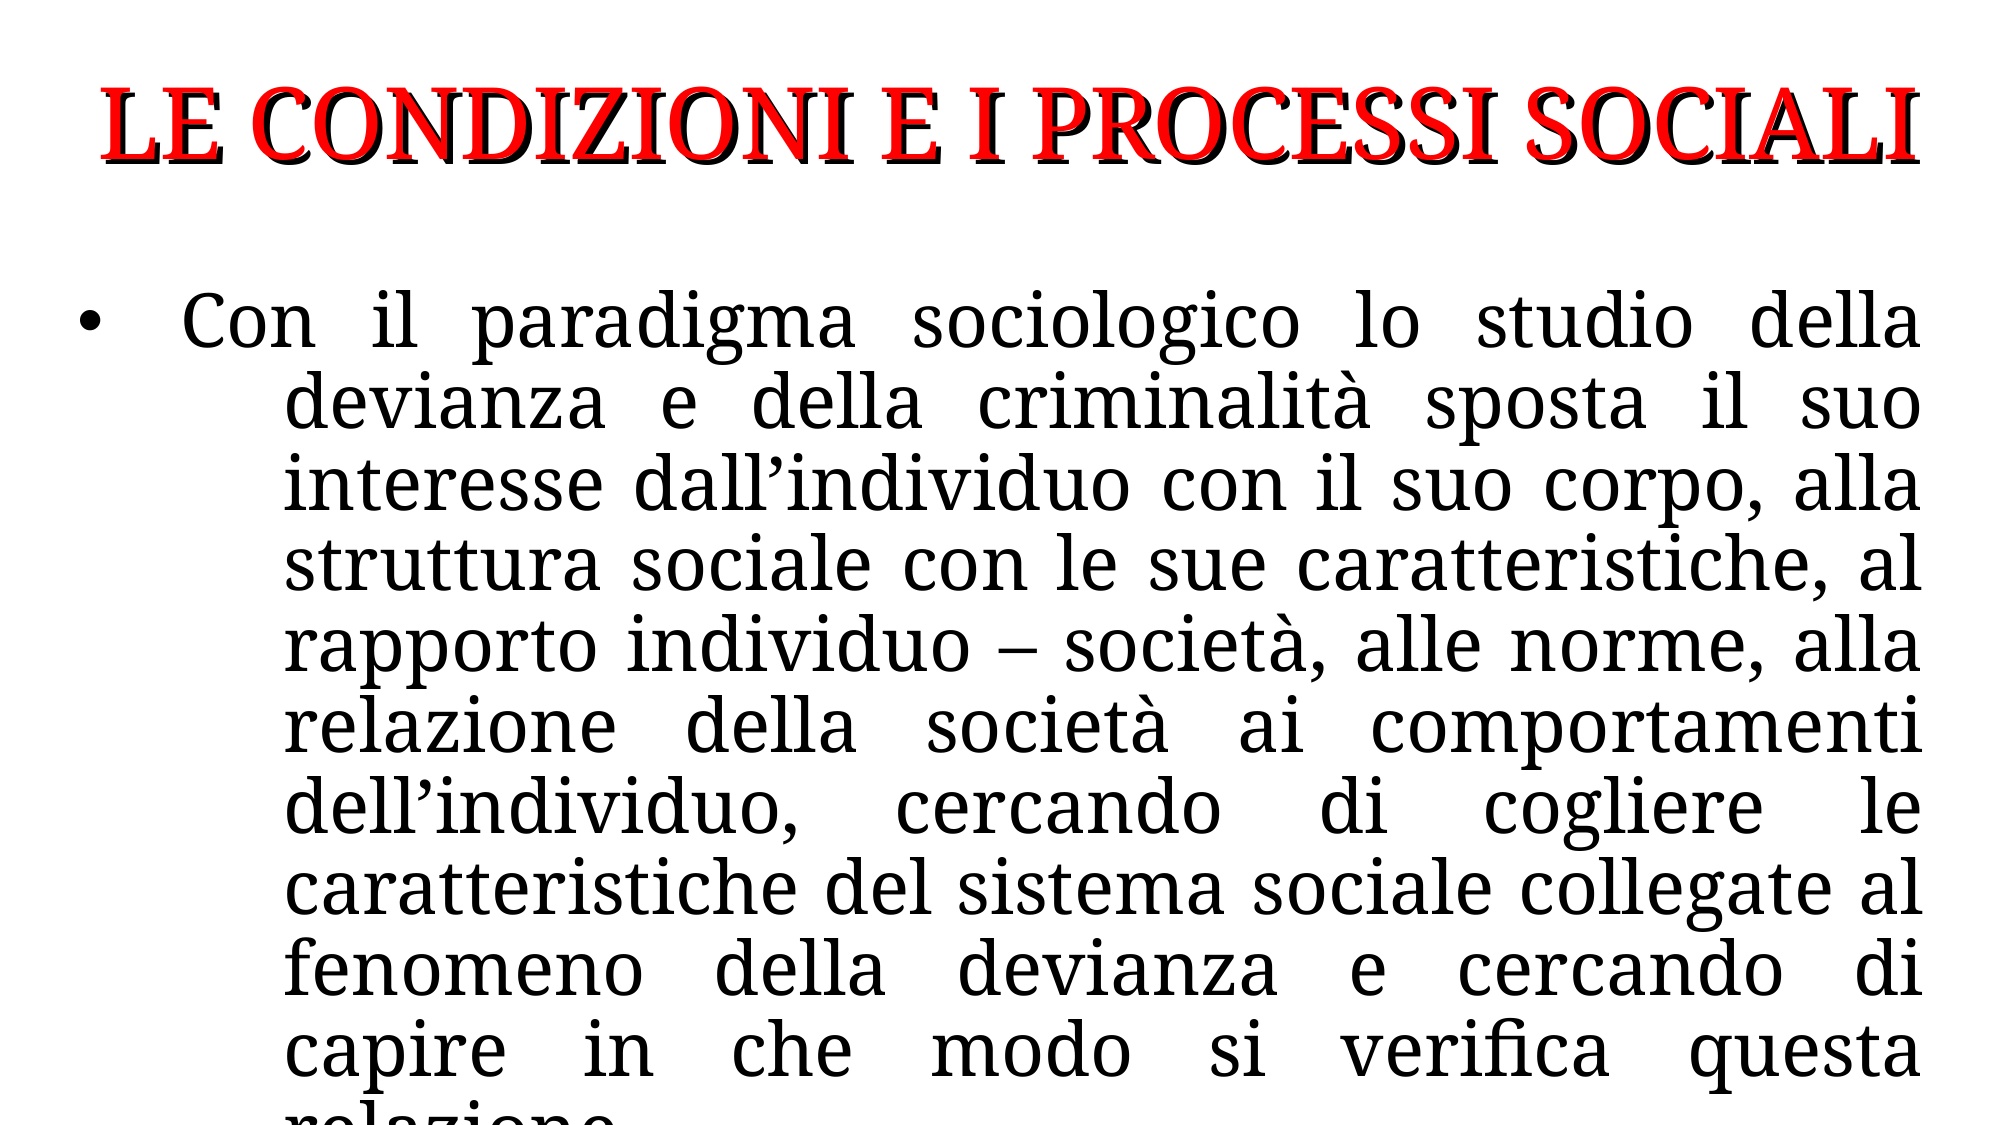

# LE CONDIZIONI E I PROCESSI SOCIALI
Con il paradigma sociologico lo studio della devianza e della criminalità sposta il suo interesse dall’individuo con il suo corpo, alla struttura sociale con le sue caratteristiche, al rapporto individuo – società, alle norme, alla relazione della società ai comportamenti dell’individuo, cercando di cogliere le caratteristiche del sistema sociale collegate al fenomeno della devianza e cercando di capire in che modo si verifica questa relazione.